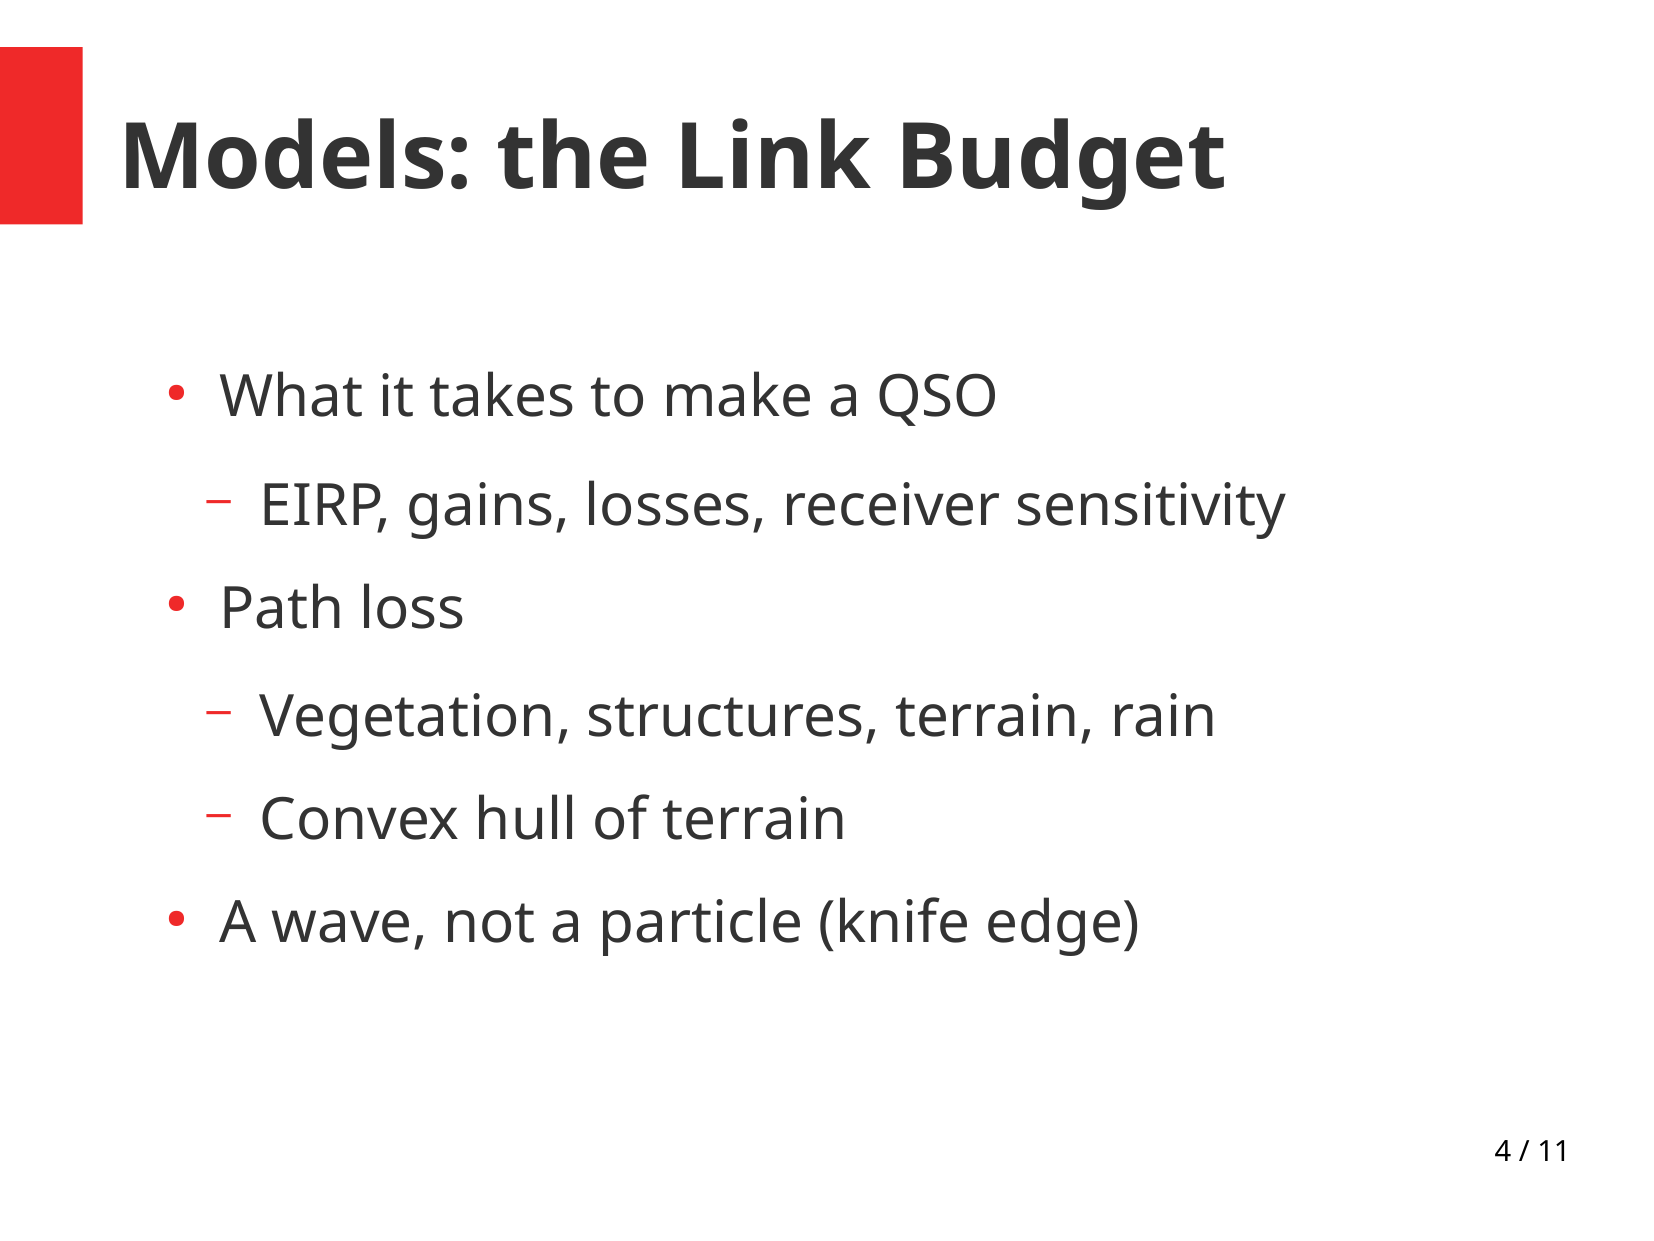

# Models: the Link Budget
What it takes to make a QSO
EIRP, gains, losses, receiver sensitivity
Path loss
Vegetation, structures, terrain, rain
Convex hull of terrain
A wave, not a particle (knife edge)
4